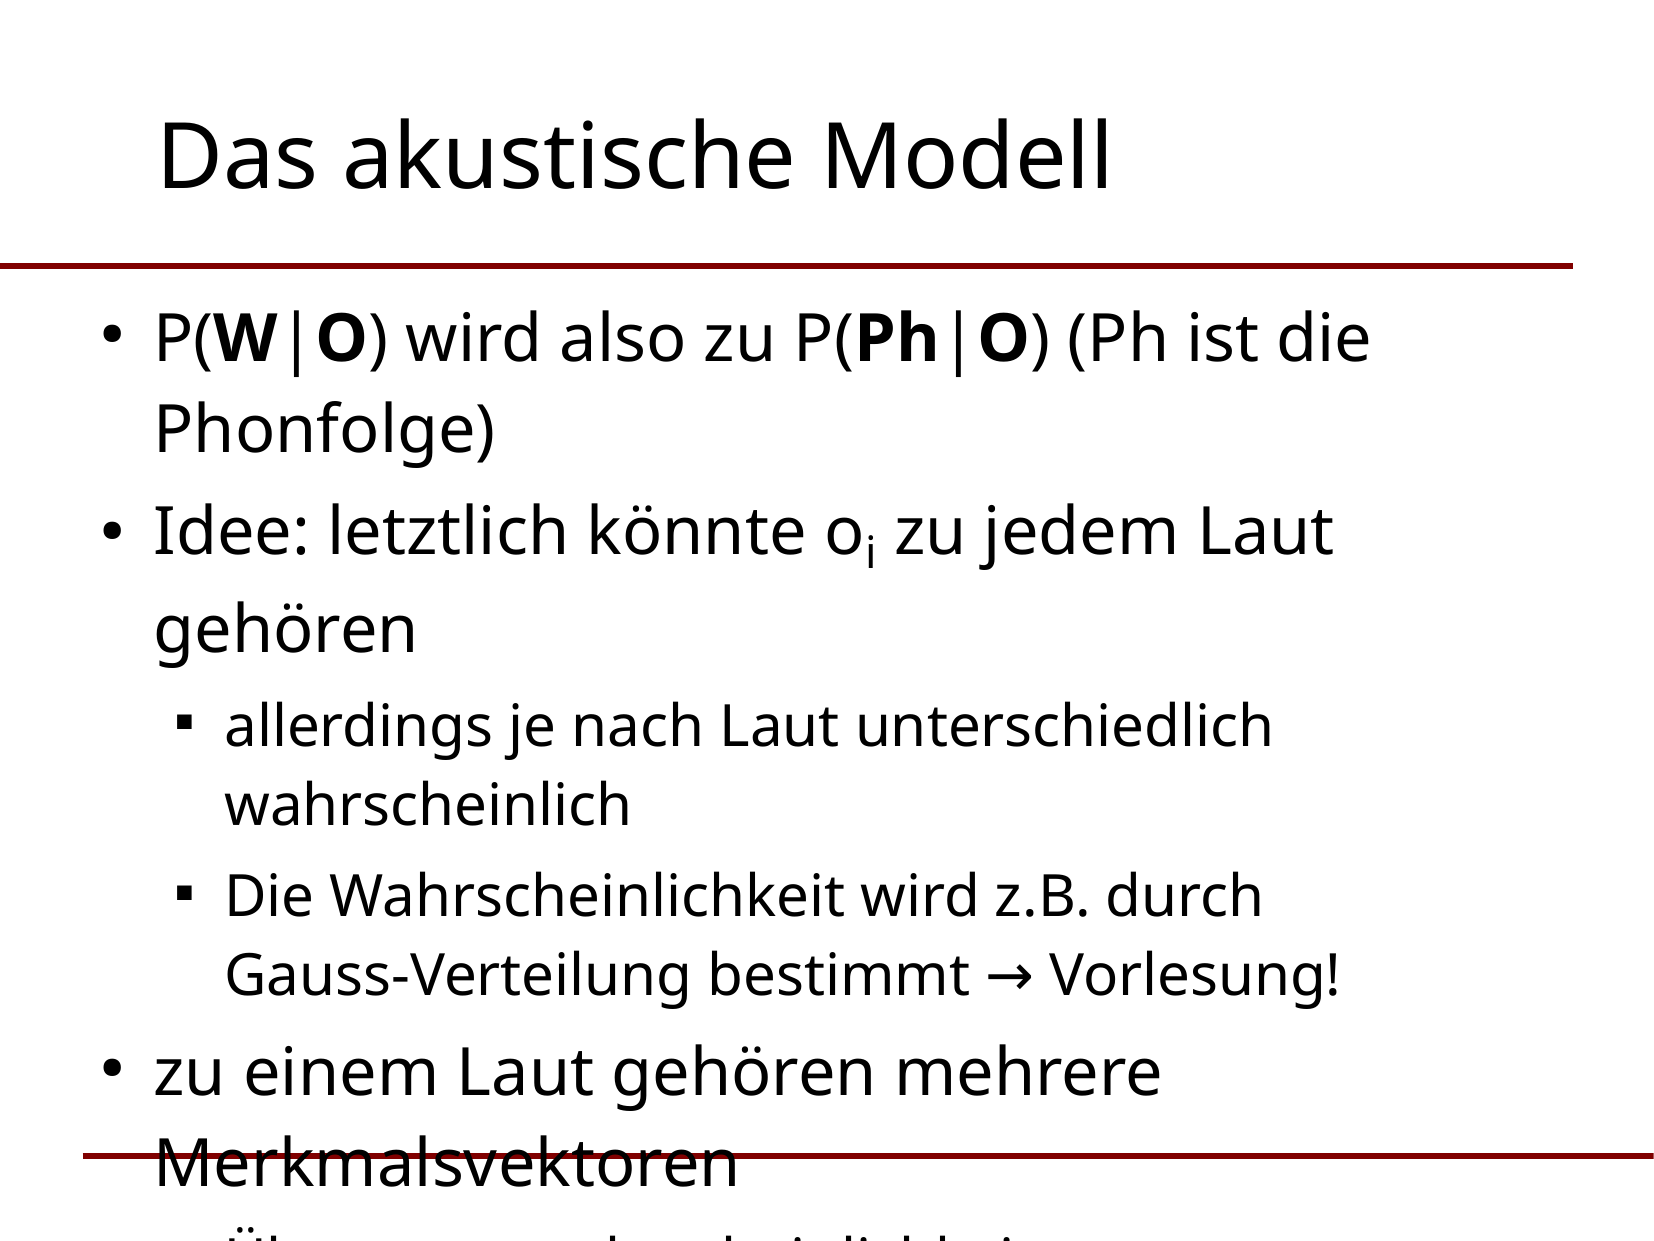

# Das akustische Modell
P(W|O) wird also zu P(Ph|O) (Ph ist die Phonfolge)
Idee: letztlich könnte oi zu jedem Laut gehören
allerdings je nach Laut unterschiedlich wahrscheinlich
Die Wahrscheinlichkeit wird z.B. durch
Gauss-Verteilung bestimmt → Vorlesung!
zu einem Laut gehören mehrere Merkmalsvektoren
Übergangswahrscheinlichkeiten
zum nächsten Laut (=Zustand)?
im selben Laut (=Zustand) bleiben?